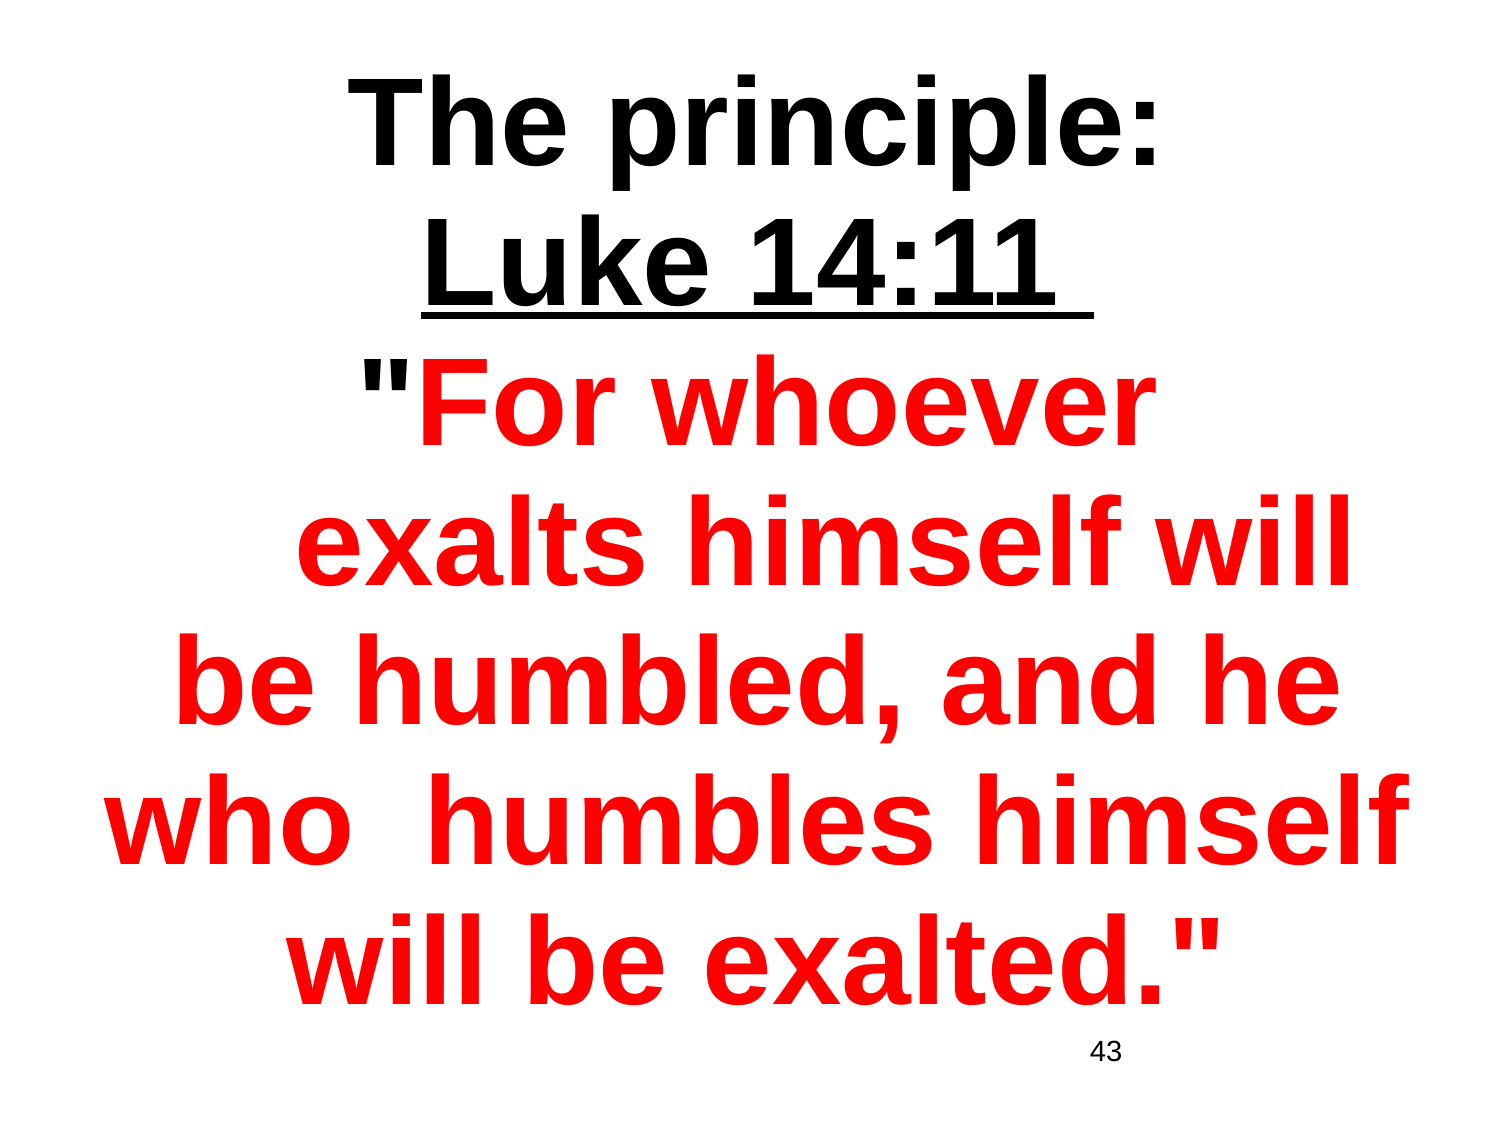

The principle:
 Luke 14:11
"For whoever
 exalts himself will be humbled, and he who humbles himself will be exalted."
43